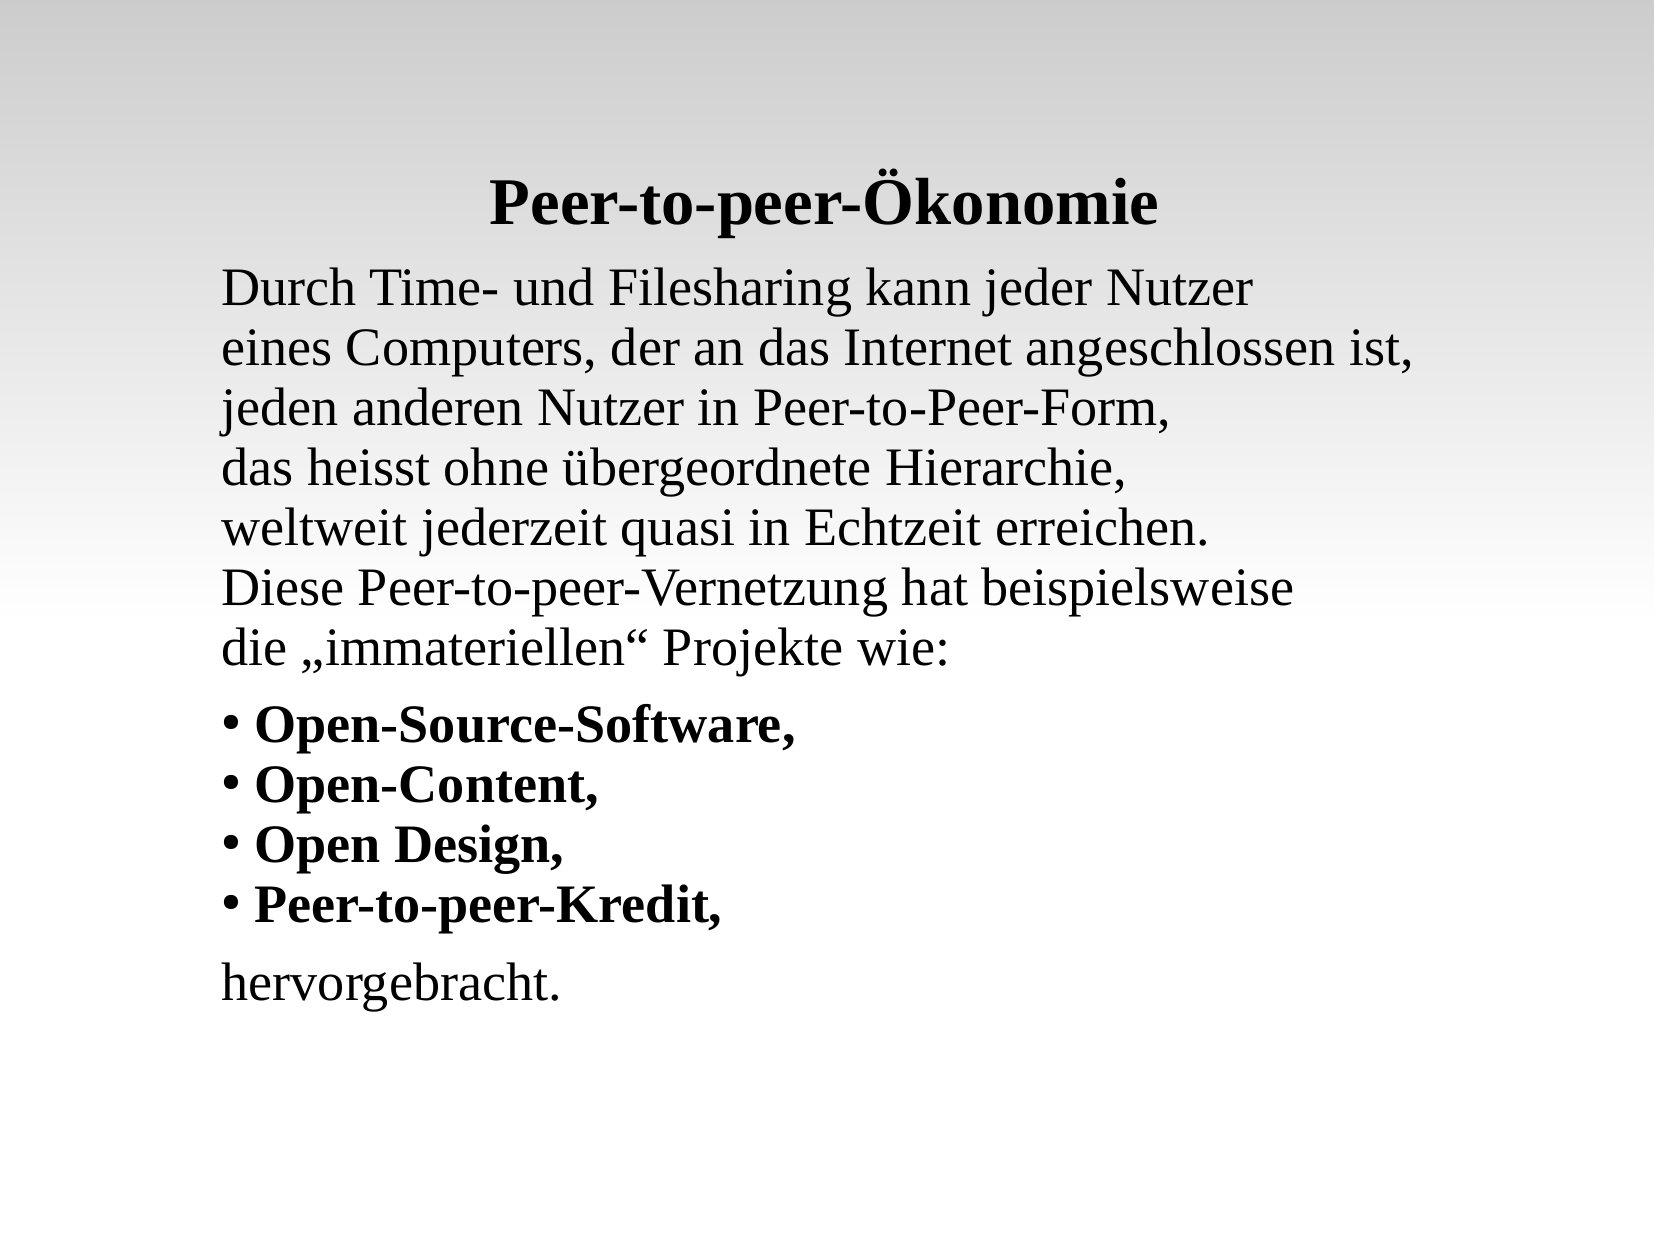

Peer-to-peer-Ökonomie
Durch Time- und Filesharing kann jeder Nutzer
eines Computers, der an das Internet angeschlossen ist,
jeden anderen Nutzer in Peer-to-Peer-Form,
das heisst ohne übergeordnete Hierarchie,
weltweit jederzeit quasi in Echtzeit erreichen.
Diese Peer-to-peer-Vernetzung hat beispielsweise
die „immateriellen“ Projekte wie:
 Open-Source-Software,
 Open-Content,
 Open Design,
 Peer-to-peer-Kredit,
hervorgebracht.